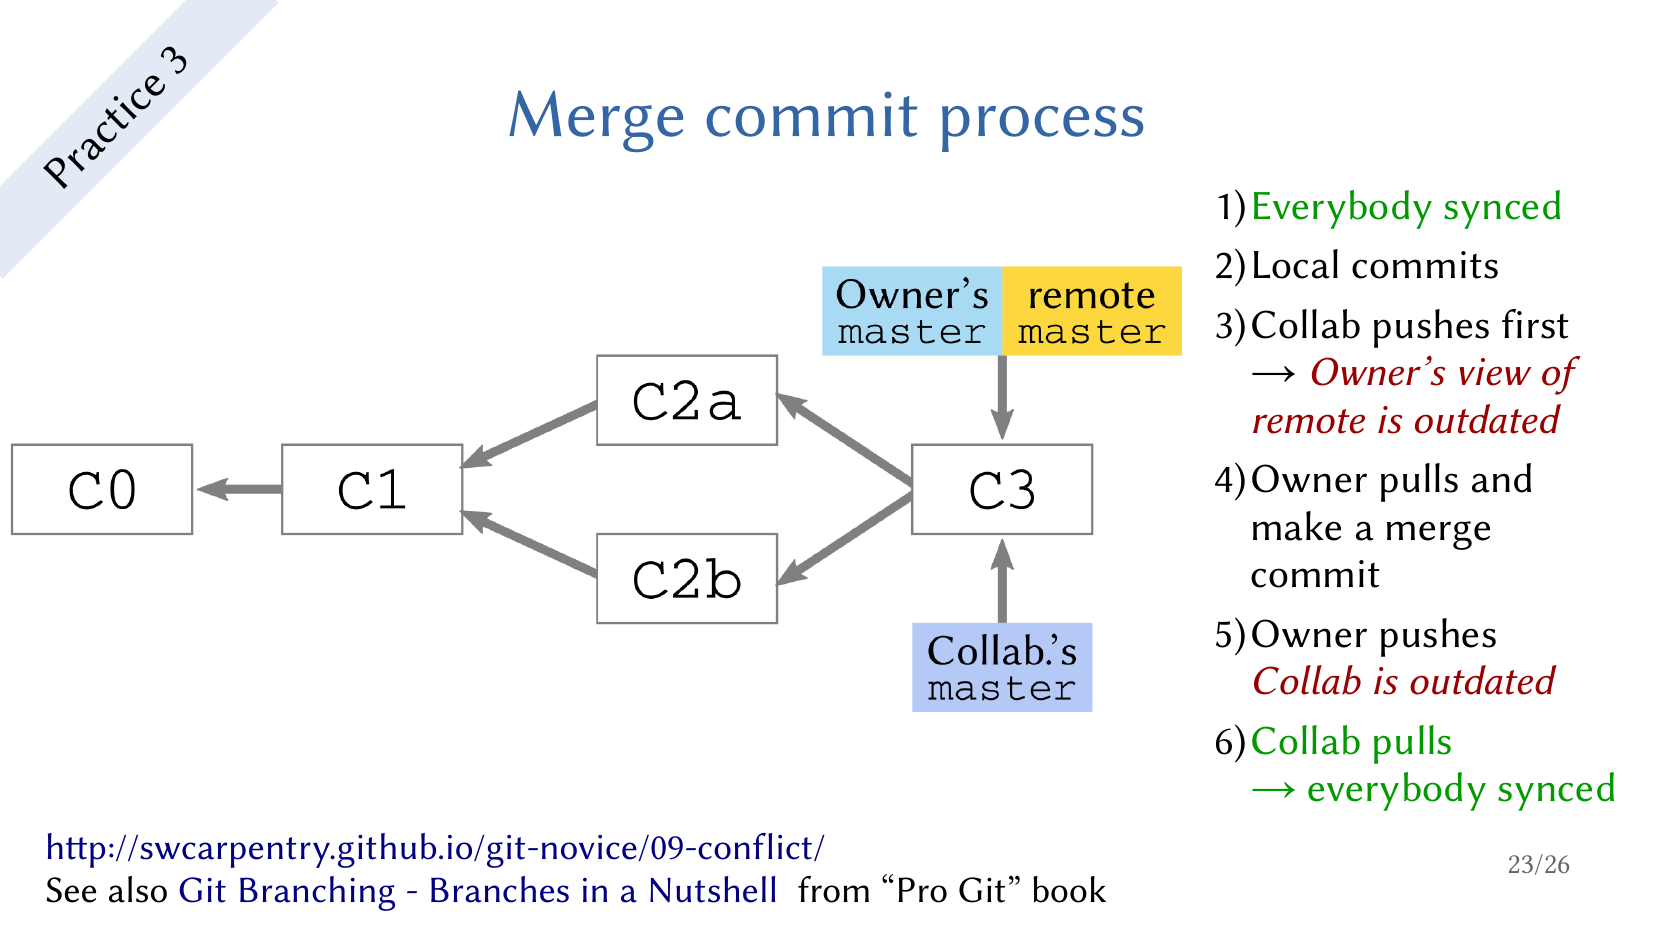

# Merge commit process
Practice 3
Everybody synced
Local commits
Collab pushes first
→ Owner’s view of remote is outdated
Owner pulls and make a merge commit
Owner pushes
Collab is outdated
Collab pulls
→ everybody synced
http://swcarpentry.github.io/git-novice/09-conflict/
See also Git Branching - Branches in a Nutshell from “Pro Git” book
23